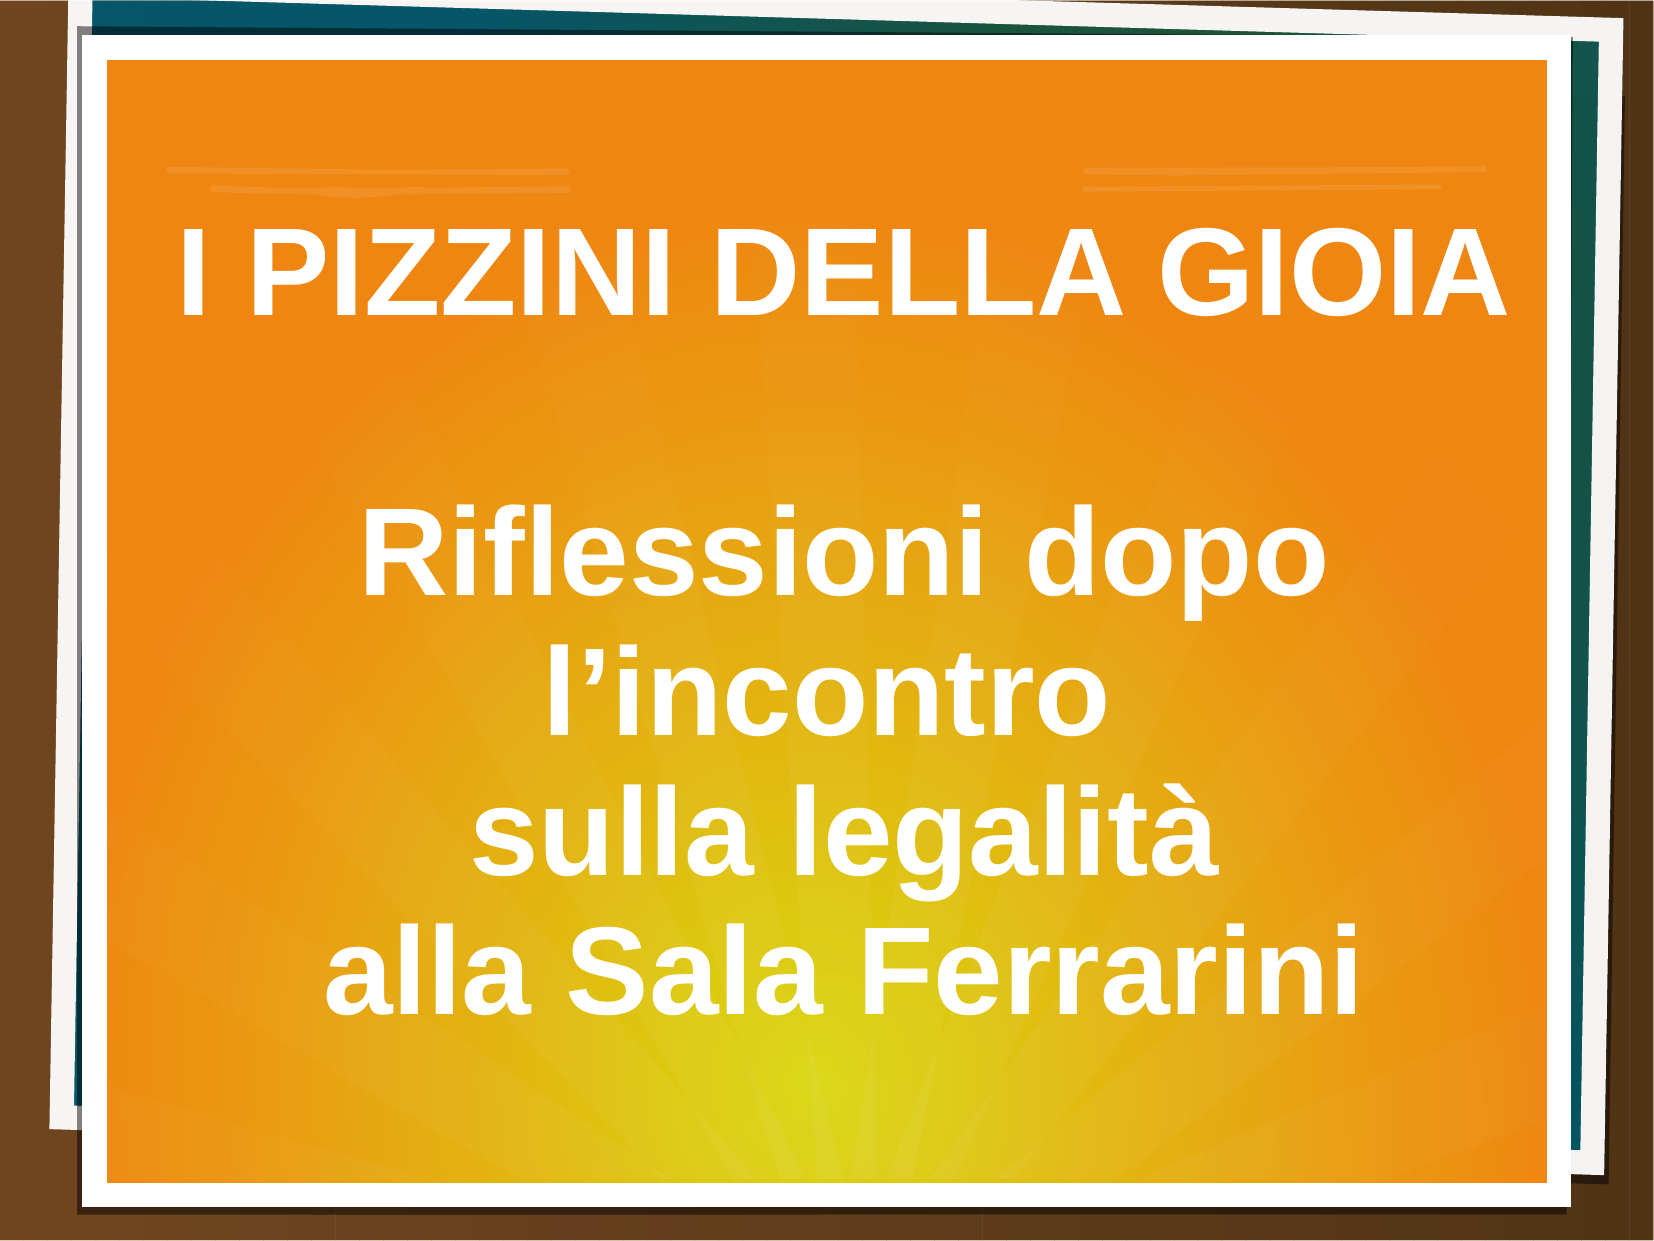

# I PIZZINI DELLA GIOIA Riflessioni dopo l’incontro sulla legalità alla Sala Ferrarini